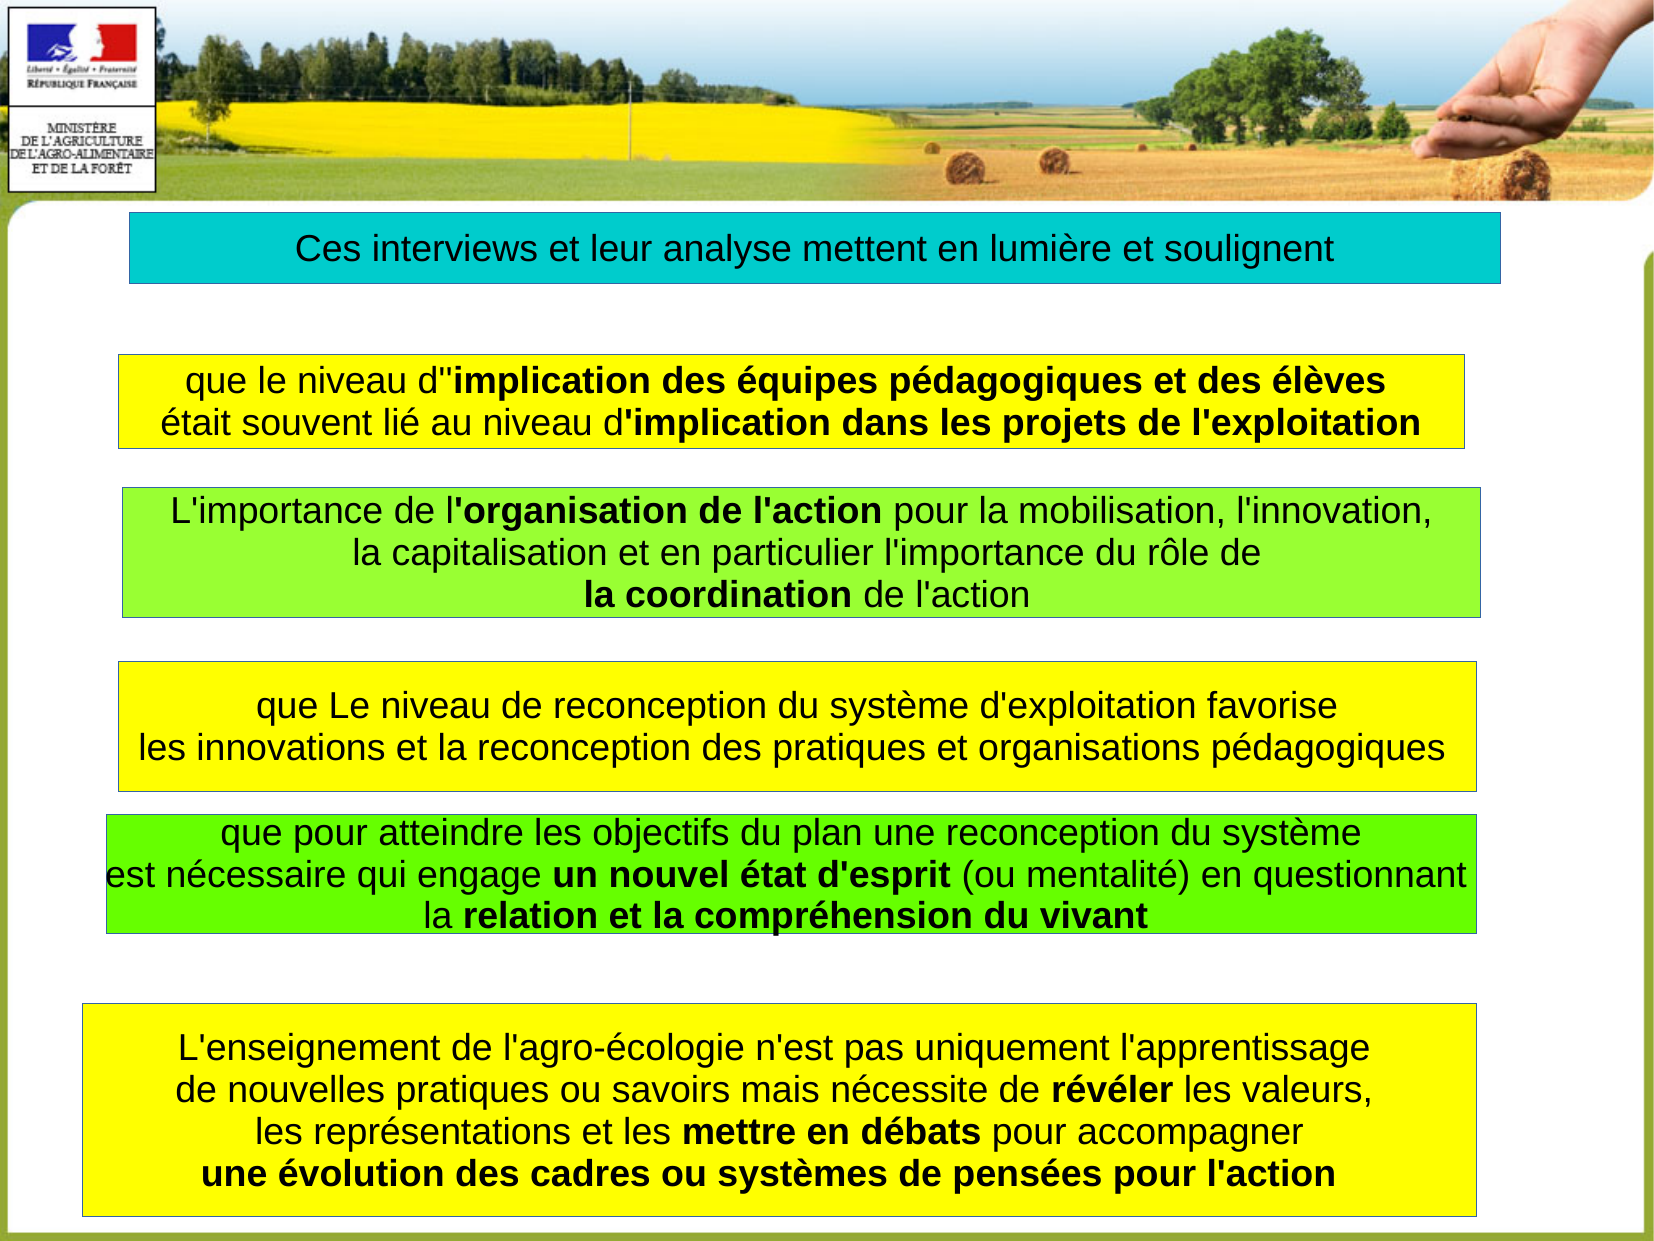

Ces interviews et leur analyse mettent en lumière et soulignent
que le niveau d''implication des équipes pédagogiques et des élèves
était souvent lié au niveau d'implication dans les projets de l'exploitation
L'importance de l'organisation de l'action pour la mobilisation, l'innovation,
 la capitalisation et en particulier l'importance du rôle de
 la coordination de l'action
que Le niveau de reconception du système d'exploitation favorise
 les innovations et la reconception des pratiques et organisations pédagogiques
 que pour atteindre les objectifs du plan une reconception du système
est nécessaire qui engage un nouvel état d'esprit (ou mentalité) en questionnant
la relation et la compréhension du vivant
L'enseignement de l'agro-écologie n'est pas uniquement l'apprentissage
de nouvelles pratiques ou savoirs mais nécessite de révéler les valeurs,
les représentations et les mettre en débats pour accompagner
 une évolution des cadres ou systèmes de pensées pour l'action